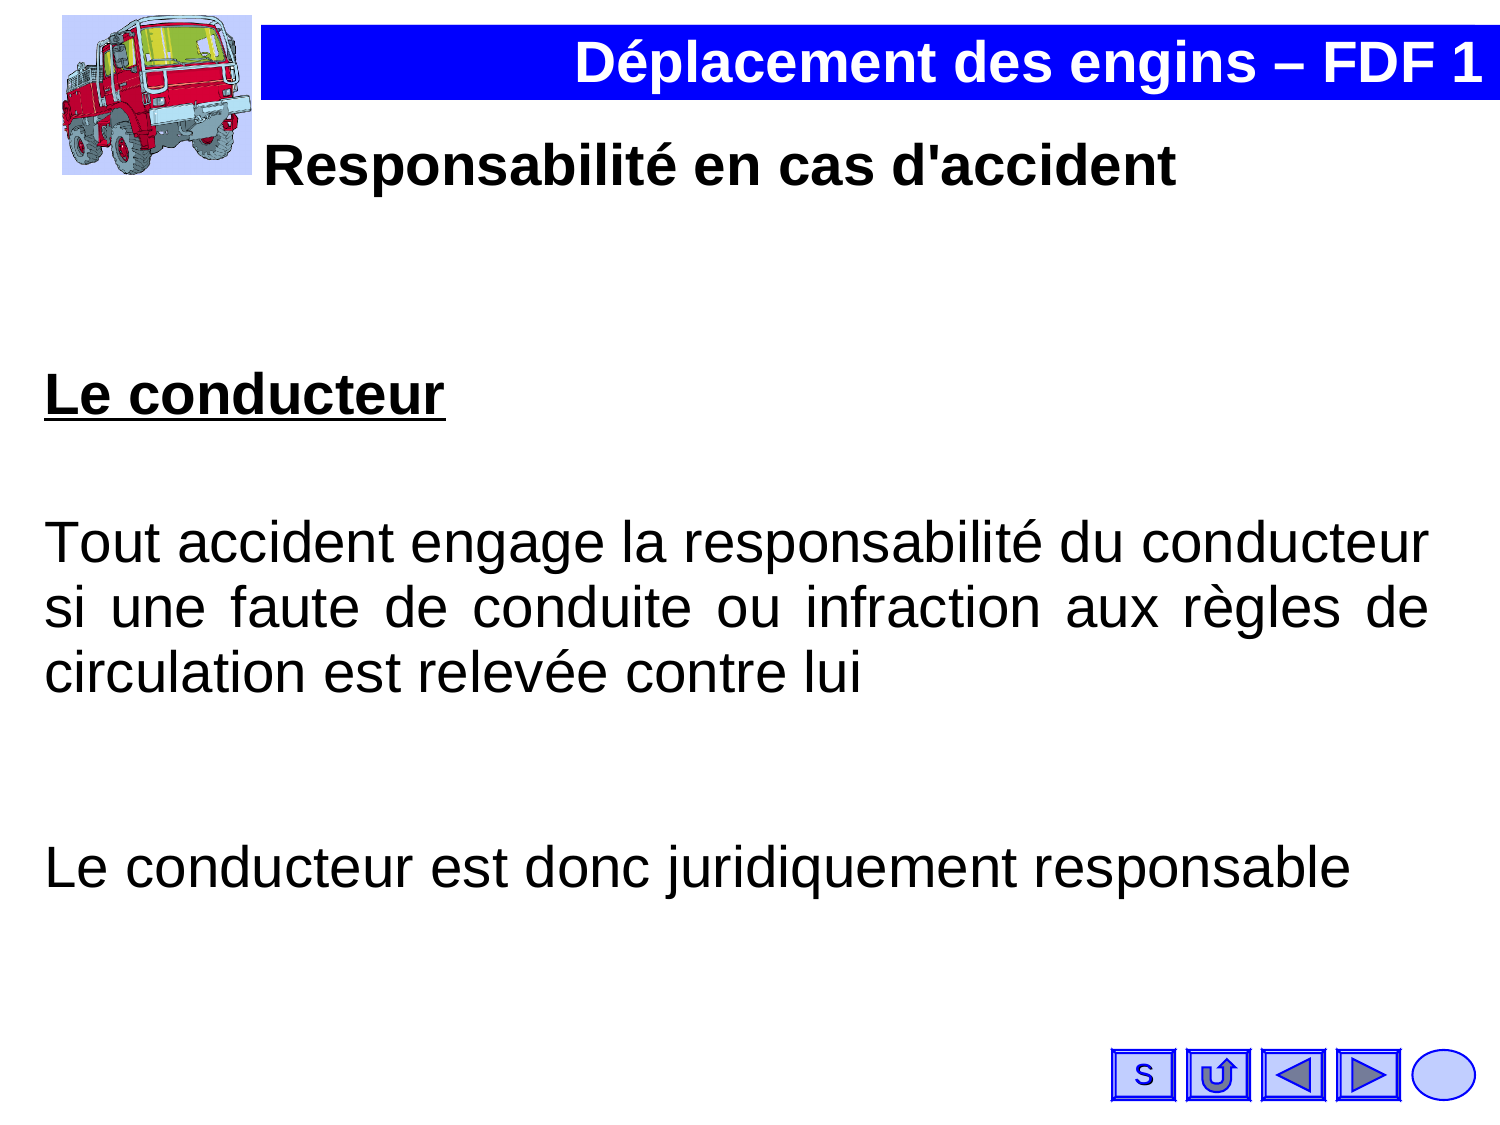

Déplacement des engins – FDF 1
Responsabilité en cas d'accident
Le conducteur
Tout accident engage la responsabilité du conducteur si une faute de conduite ou infraction aux règles de circulation est relevée contre lui
Le conducteur est donc juridiquement responsable